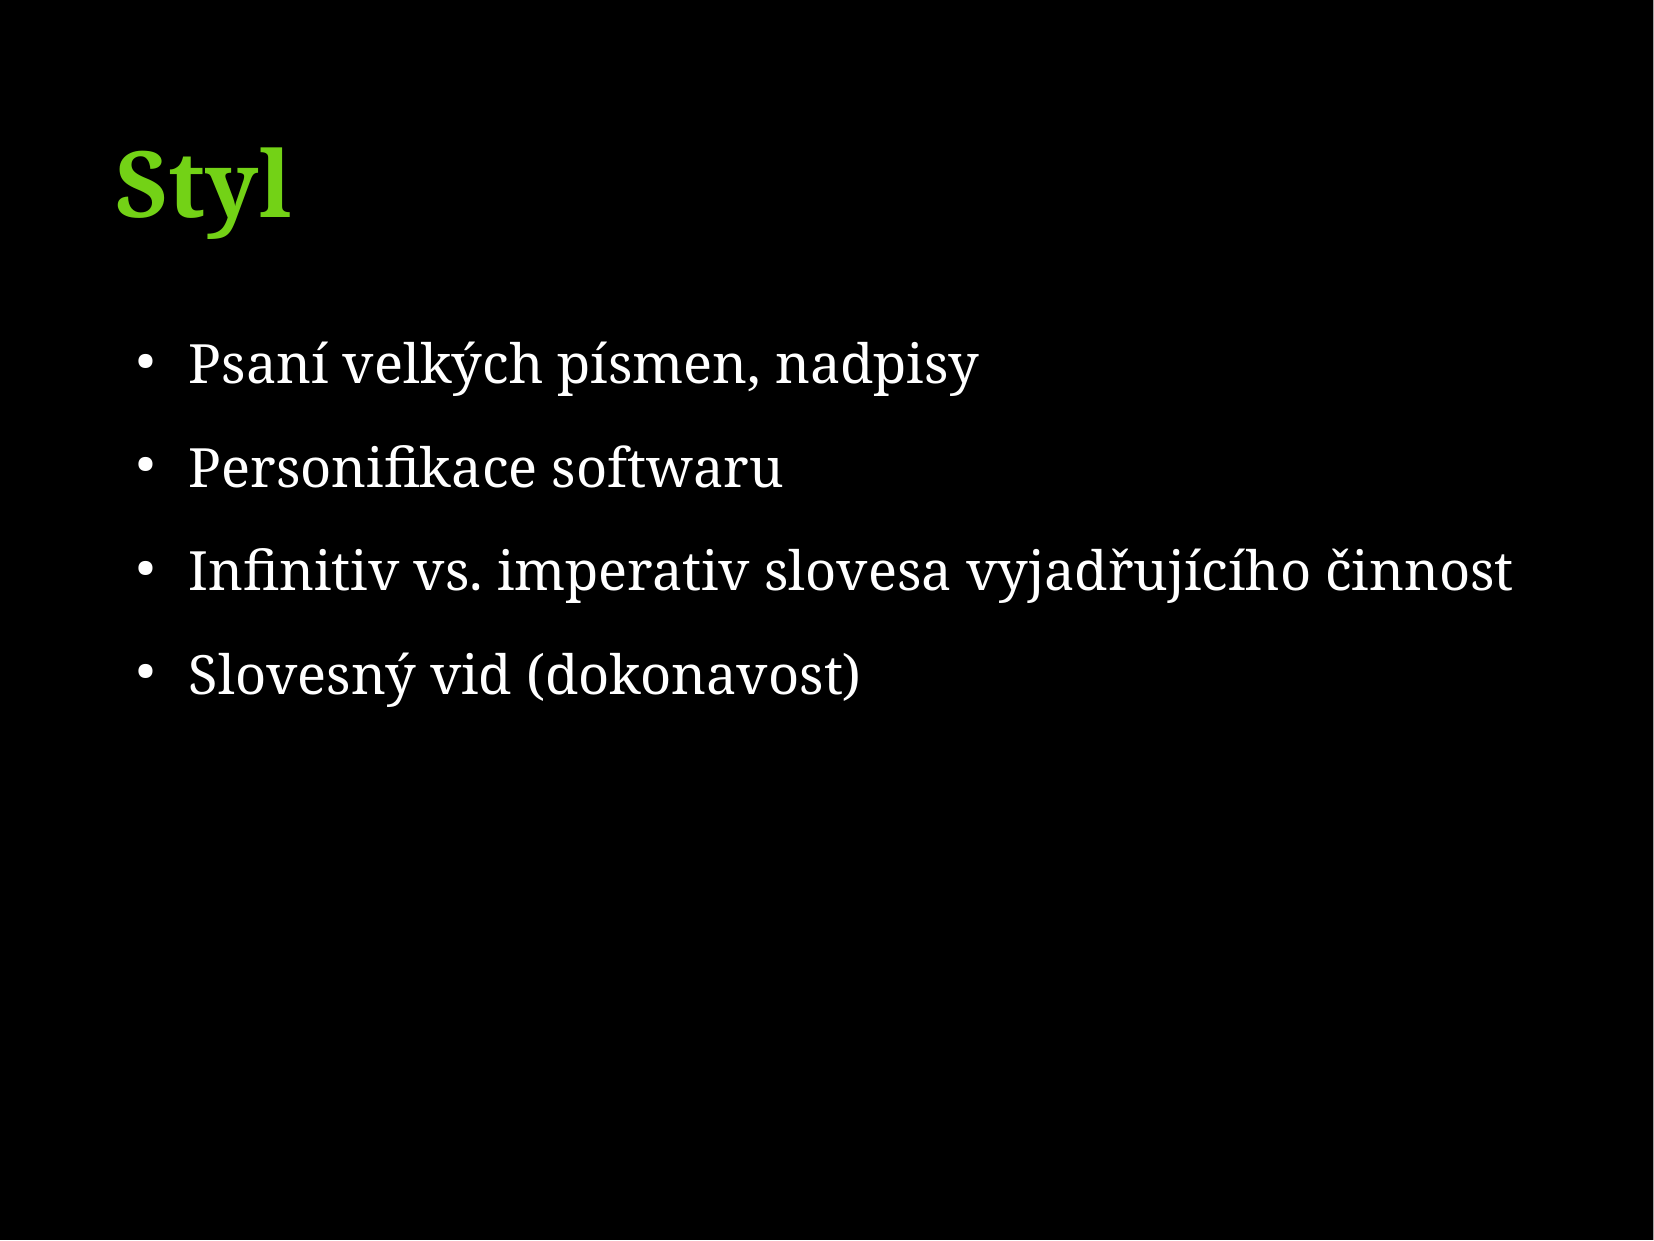

# Styl
Psaní velkých písmen, nadpisy
Personifikace softwaru
Infinitiv vs. imperativ slovesa vyjadřujícího činnost
Slovesný vid (dokonavost)